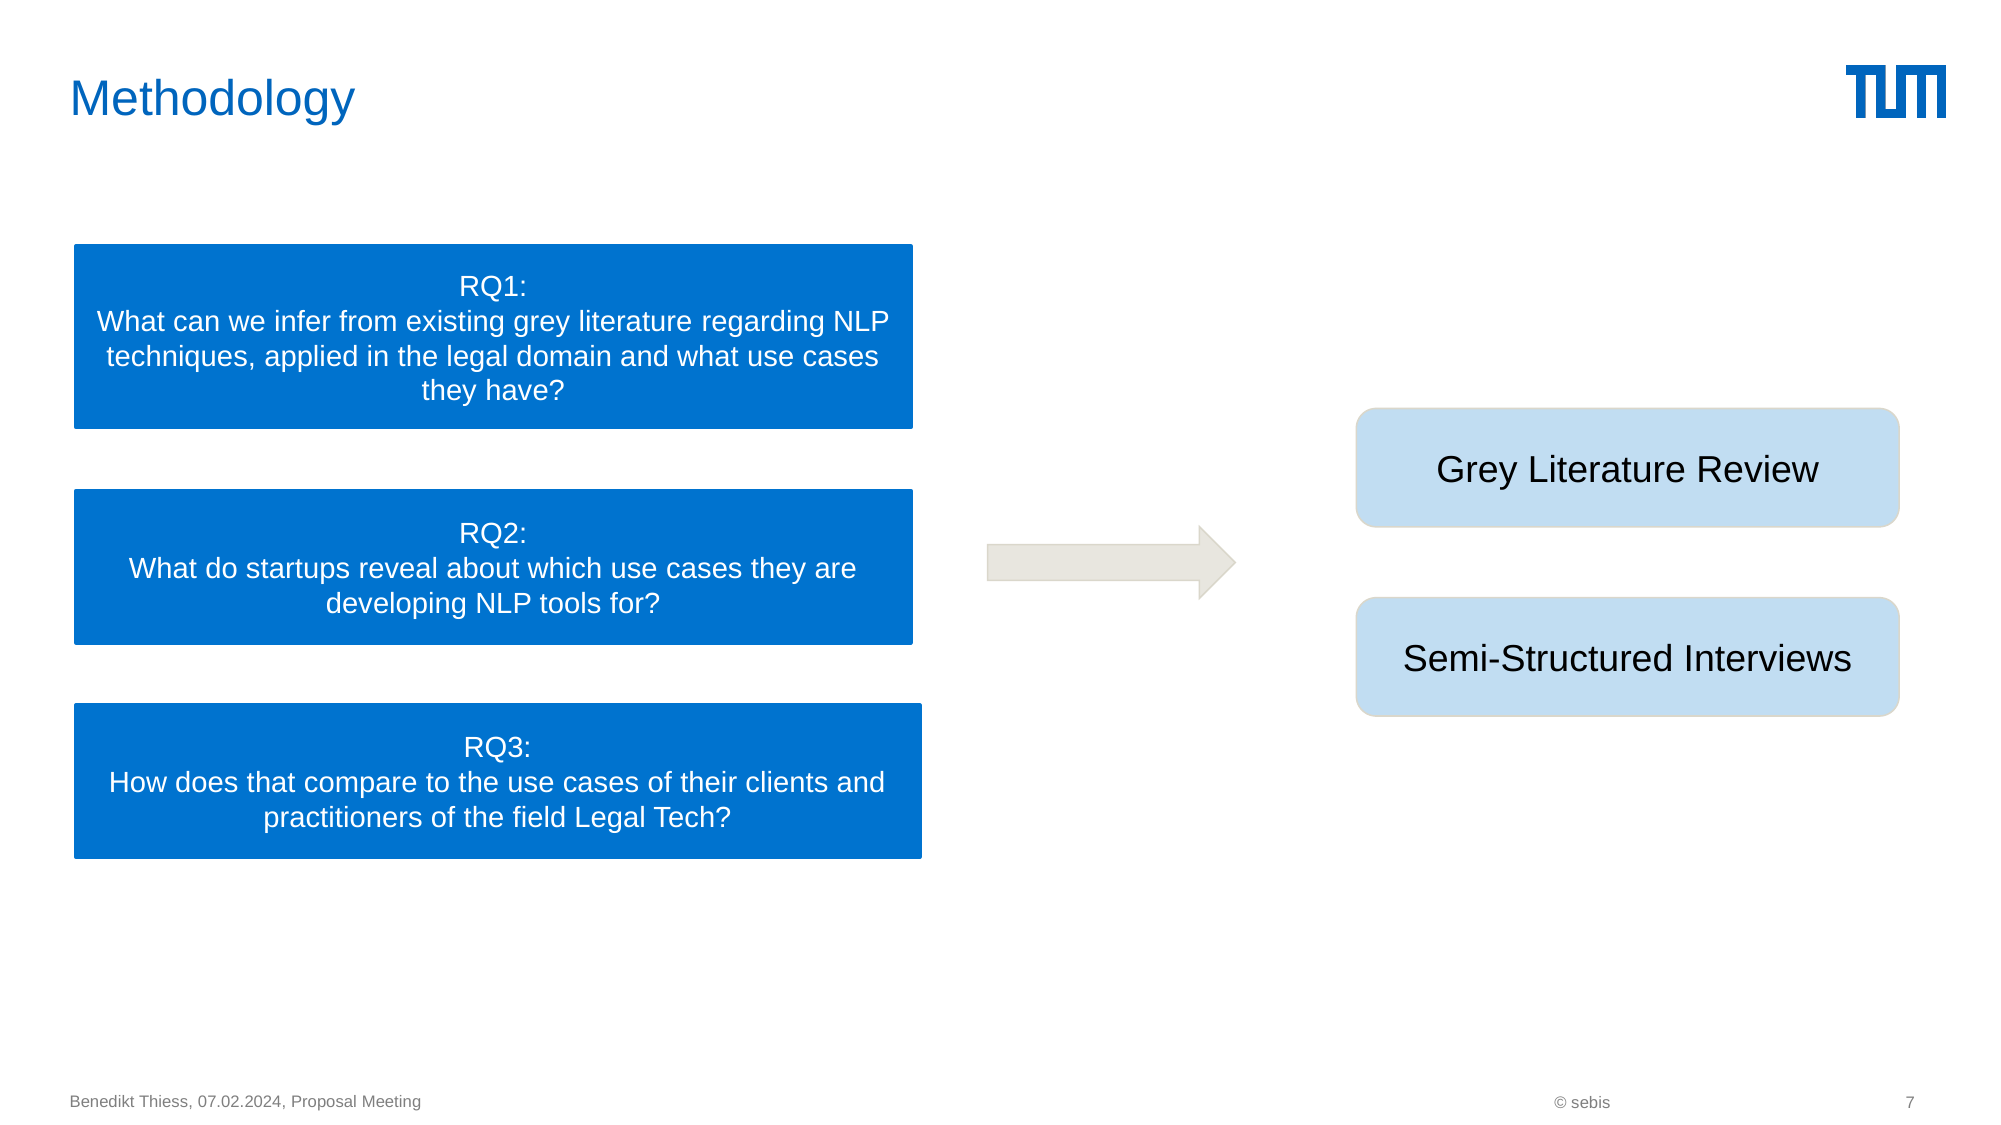

# Methodology
RQ1:
What can we infer from existing grey literature regarding NLP techniques, applied in the legal domain and what use cases they have?
Grey Literature Review
RQ2:
What do startups reveal about which use cases they are developing NLP tools for?
Semi-Structured Interviews
RQ3:
How does that compare to the use cases of their clients and practitioners of the field Legal Tech?
Benedikt Thiess, 07.02.2024, Proposal Meeting
© sebis